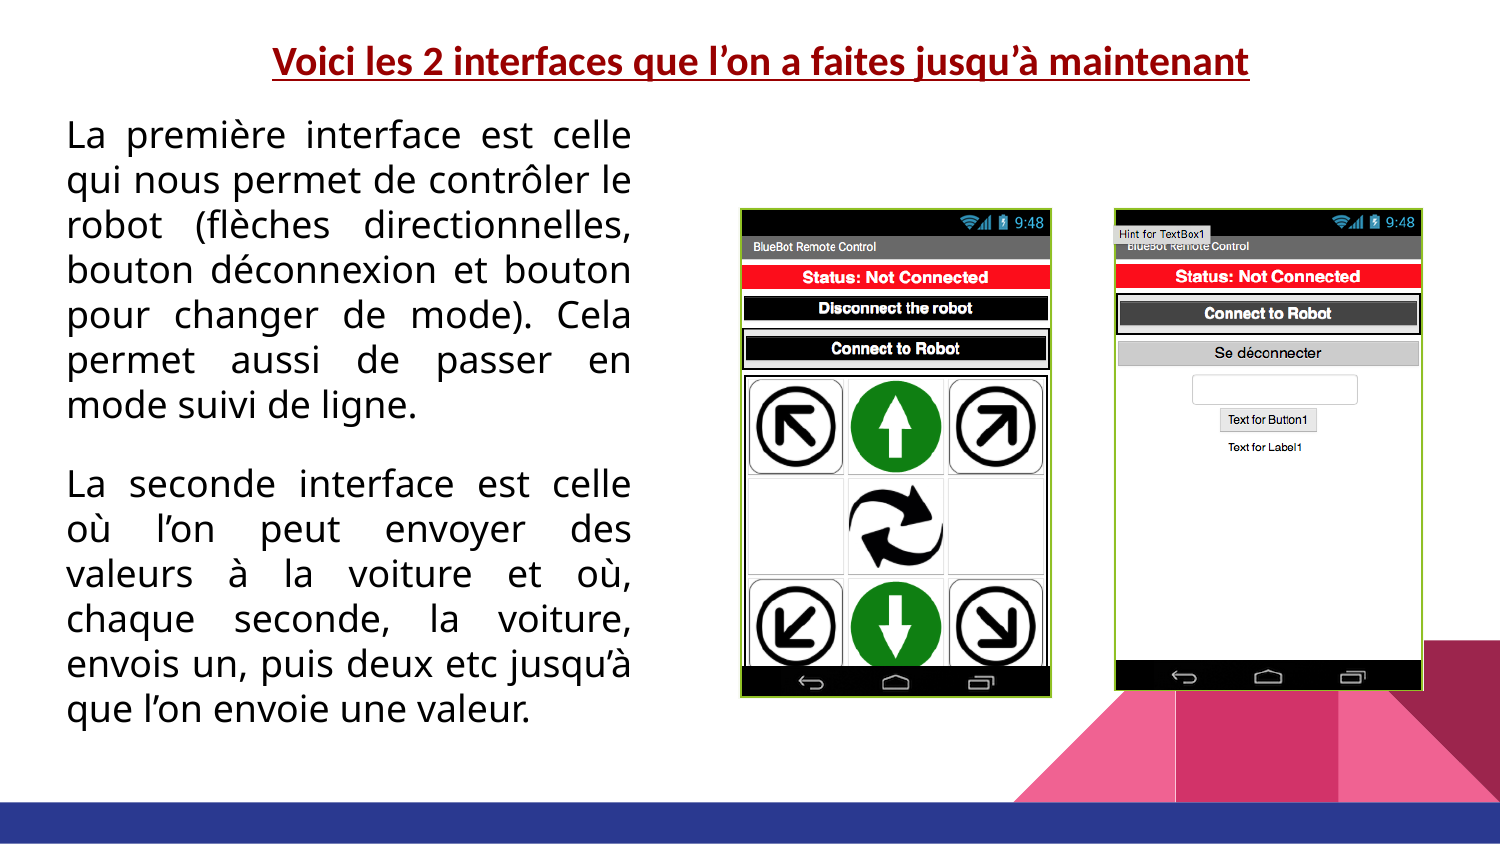

# Voici les 2 interfaces que l’on a faites jusqu’à maintenant
La première interface est celle qui nous permet de contrôler le robot (flèches directionnelles, bouton déconnexion et bouton pour changer de mode). Cela permet aussi de passer en mode suivi de ligne.
La seconde interface est celle où l’on peut envoyer des valeurs à la voiture et où, chaque seconde, la voiture, envois un, puis deux etc jusqu’à que l’on envoie une valeur.